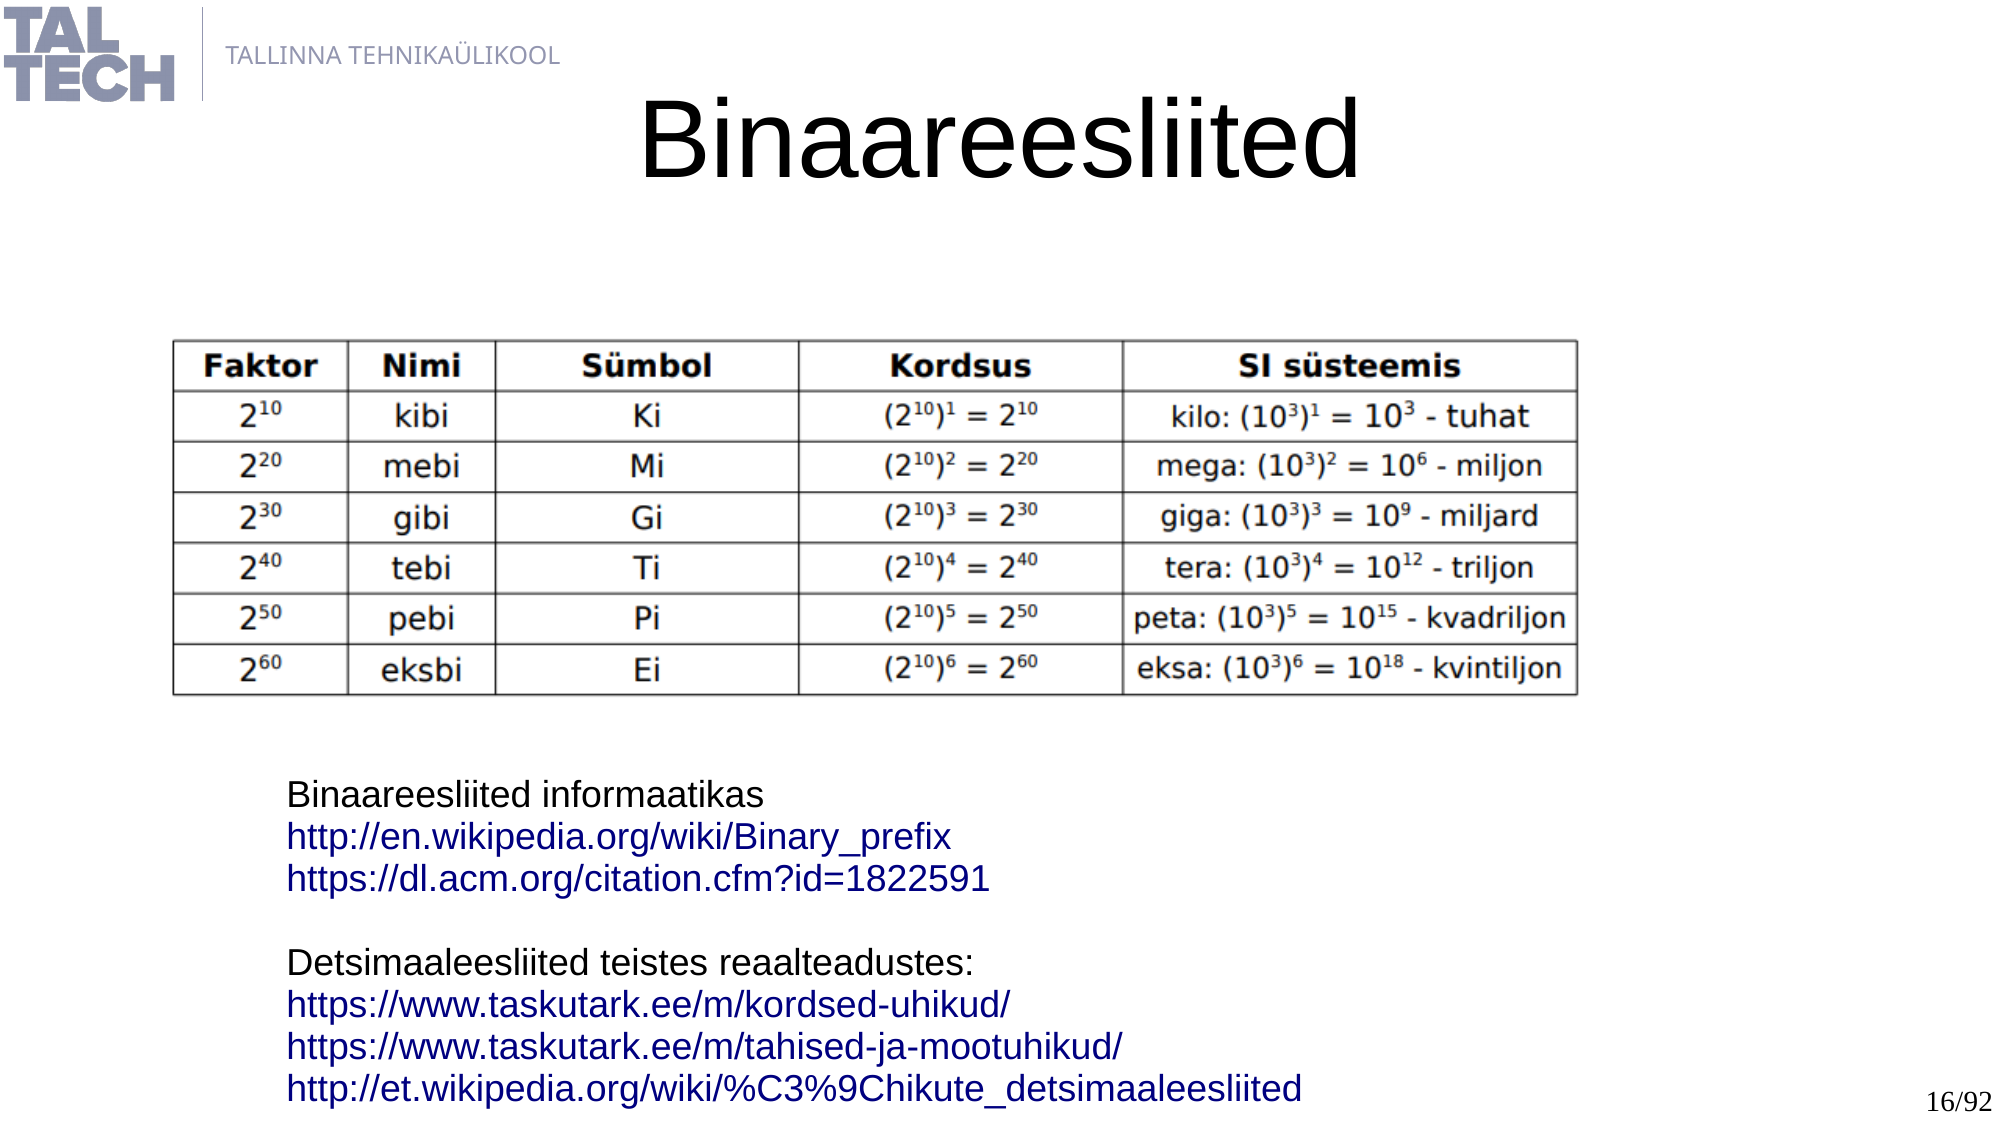

# Binaareesliited
Binaareesliited informaatikas
http://en.wikipedia.org/wiki/Binary_prefix
https://dl.acm.org/citation.cfm?id=1822591
Detsimaaleesliited teistes reaalteadustes:
https://www.taskutark.ee/m/kordsed-uhikud/
https://www.taskutark.ee/m/tahised-ja-mootuhikud/
http://et.wikipedia.org/wiki/%C3%9Chikute_detsimaaleesliited
16